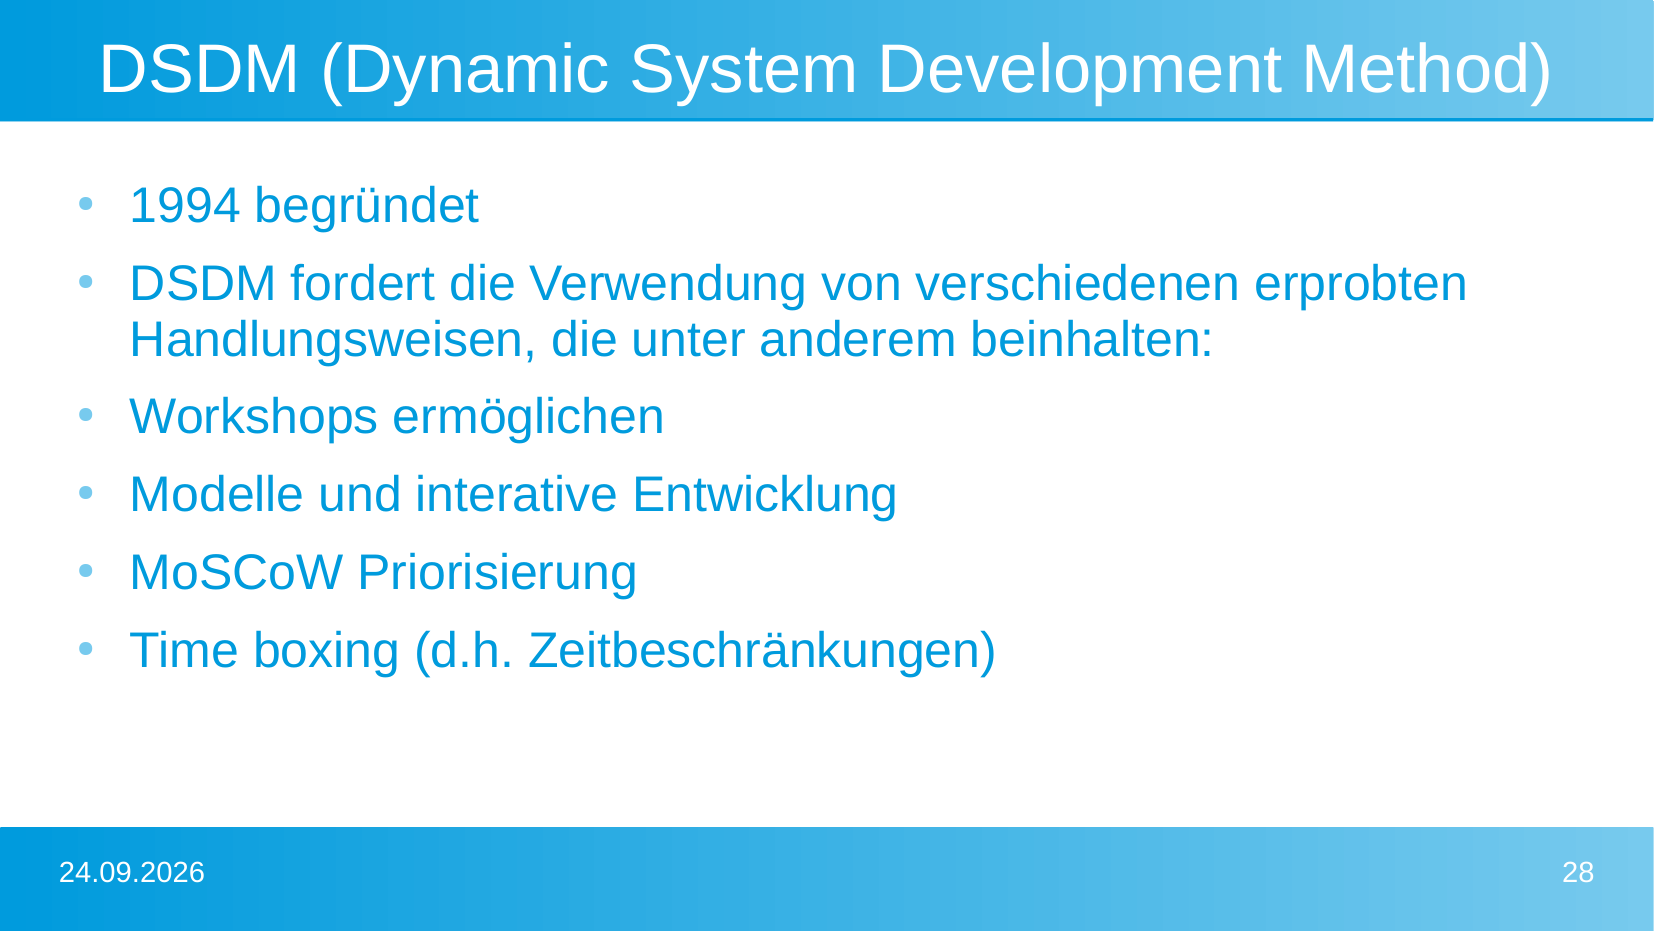

# DSDM (Dynamic System Development Method)
1994 begründet
DSDM fordert die Verwendung von verschiedenen erprobten Handlungsweisen, die unter anderem beinhalten:
Workshops ermöglichen
Modelle und interative Entwicklung
MoSCoW Priorisierung
Time boxing (d.h. Zeitbeschränkungen)
28